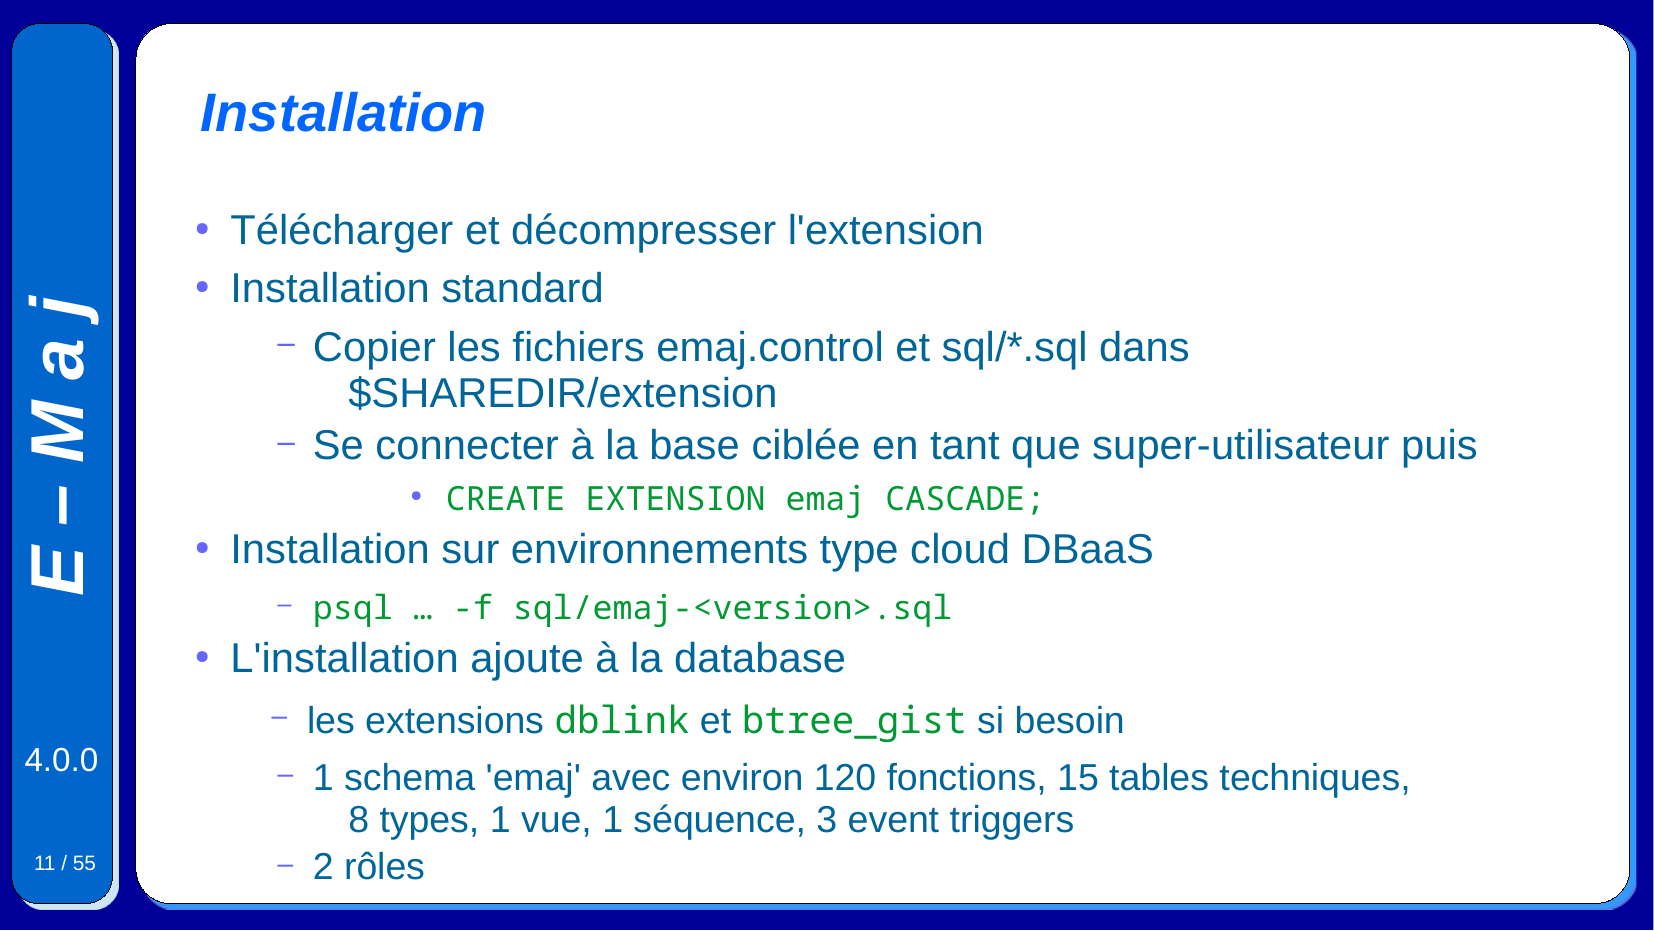

# Installation
Télécharger et décompresser l'extension
Installation standard
Copier les fichiers emaj.control et sql/*.sql dans $SHAREDIR/extension
Se connecter à la base ciblée en tant que super-utilisateur puis
CREATE EXTENSION emaj CASCADE;
Installation sur environnements type cloud DBaaS
psql … -f sql/emaj-<version>.sql
L'installation ajoute à la database
les extensions dblink et btree_gist si besoin
1 schema 'emaj' avec environ 120 fonctions, 15 tables techniques,
8 types, 1 vue, 1 séquence, 3 event triggers
2 rôles